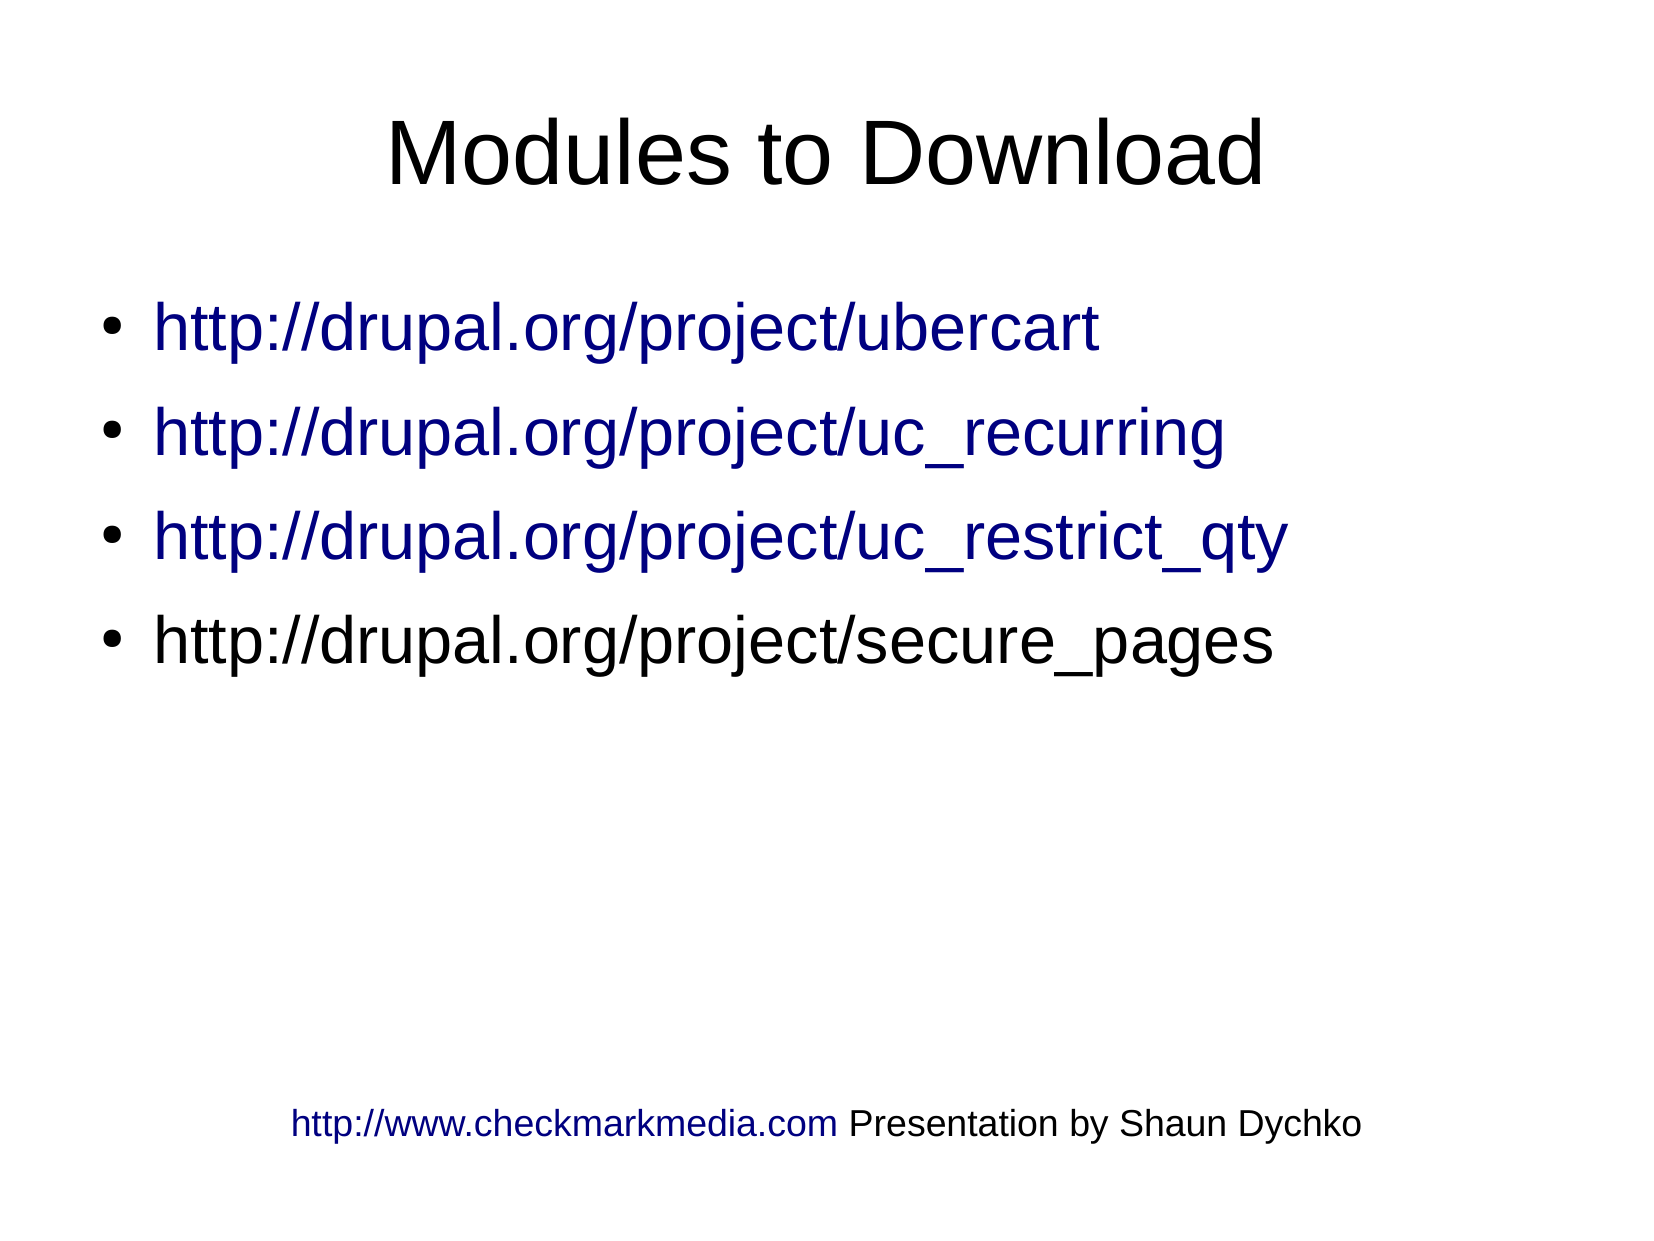

# Modules to Download
http://drupal.org/project/ubercart
http://drupal.org/project/uc_recurring
http://drupal.org/project/uc_restrict_qty
http://drupal.org/project/secure_pages
http://www.checkmarkmedia.com Presentation by Shaun Dychko